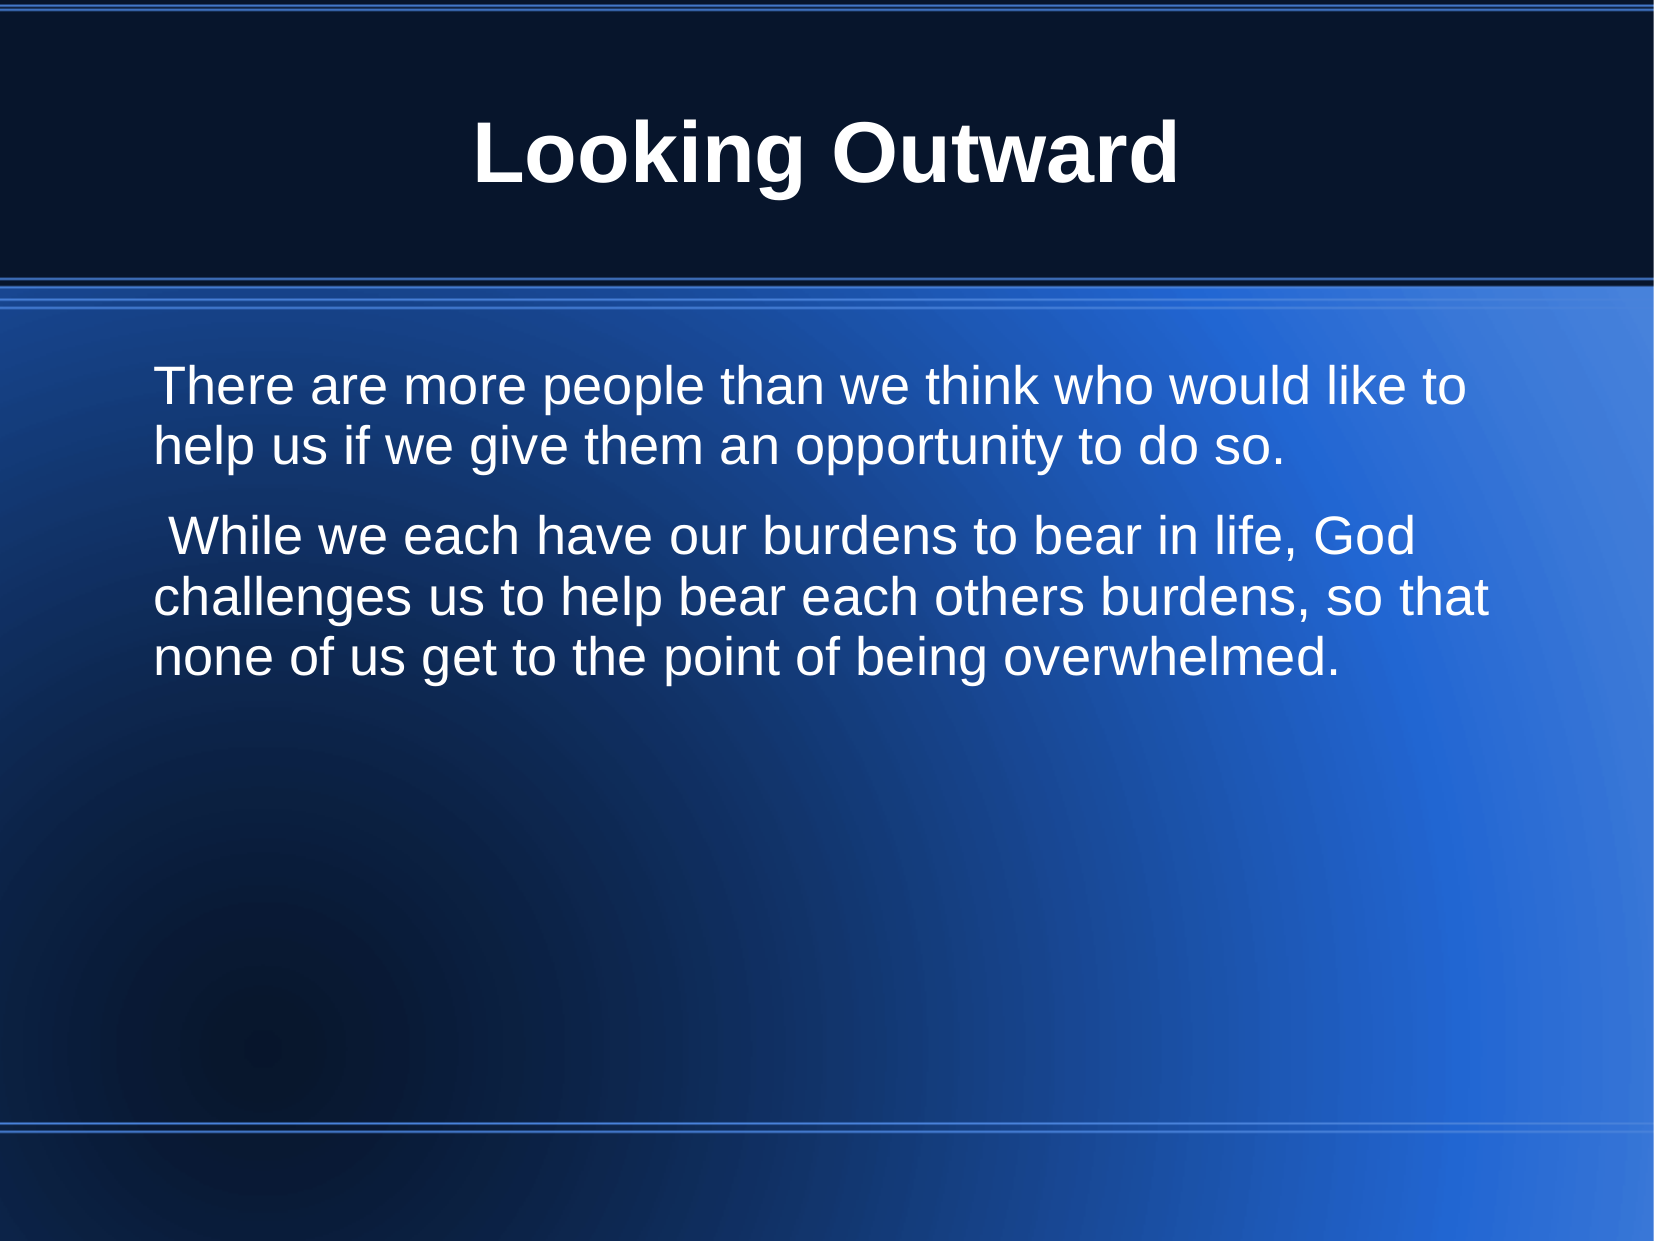

# Looking Outward
There are more people than we think who would like to help us if we give them an opportunity to do so.
 While we each have our burdens to bear in life, God challenges us to help bear each others burdens, so that none of us get to the point of being overwhelmed.